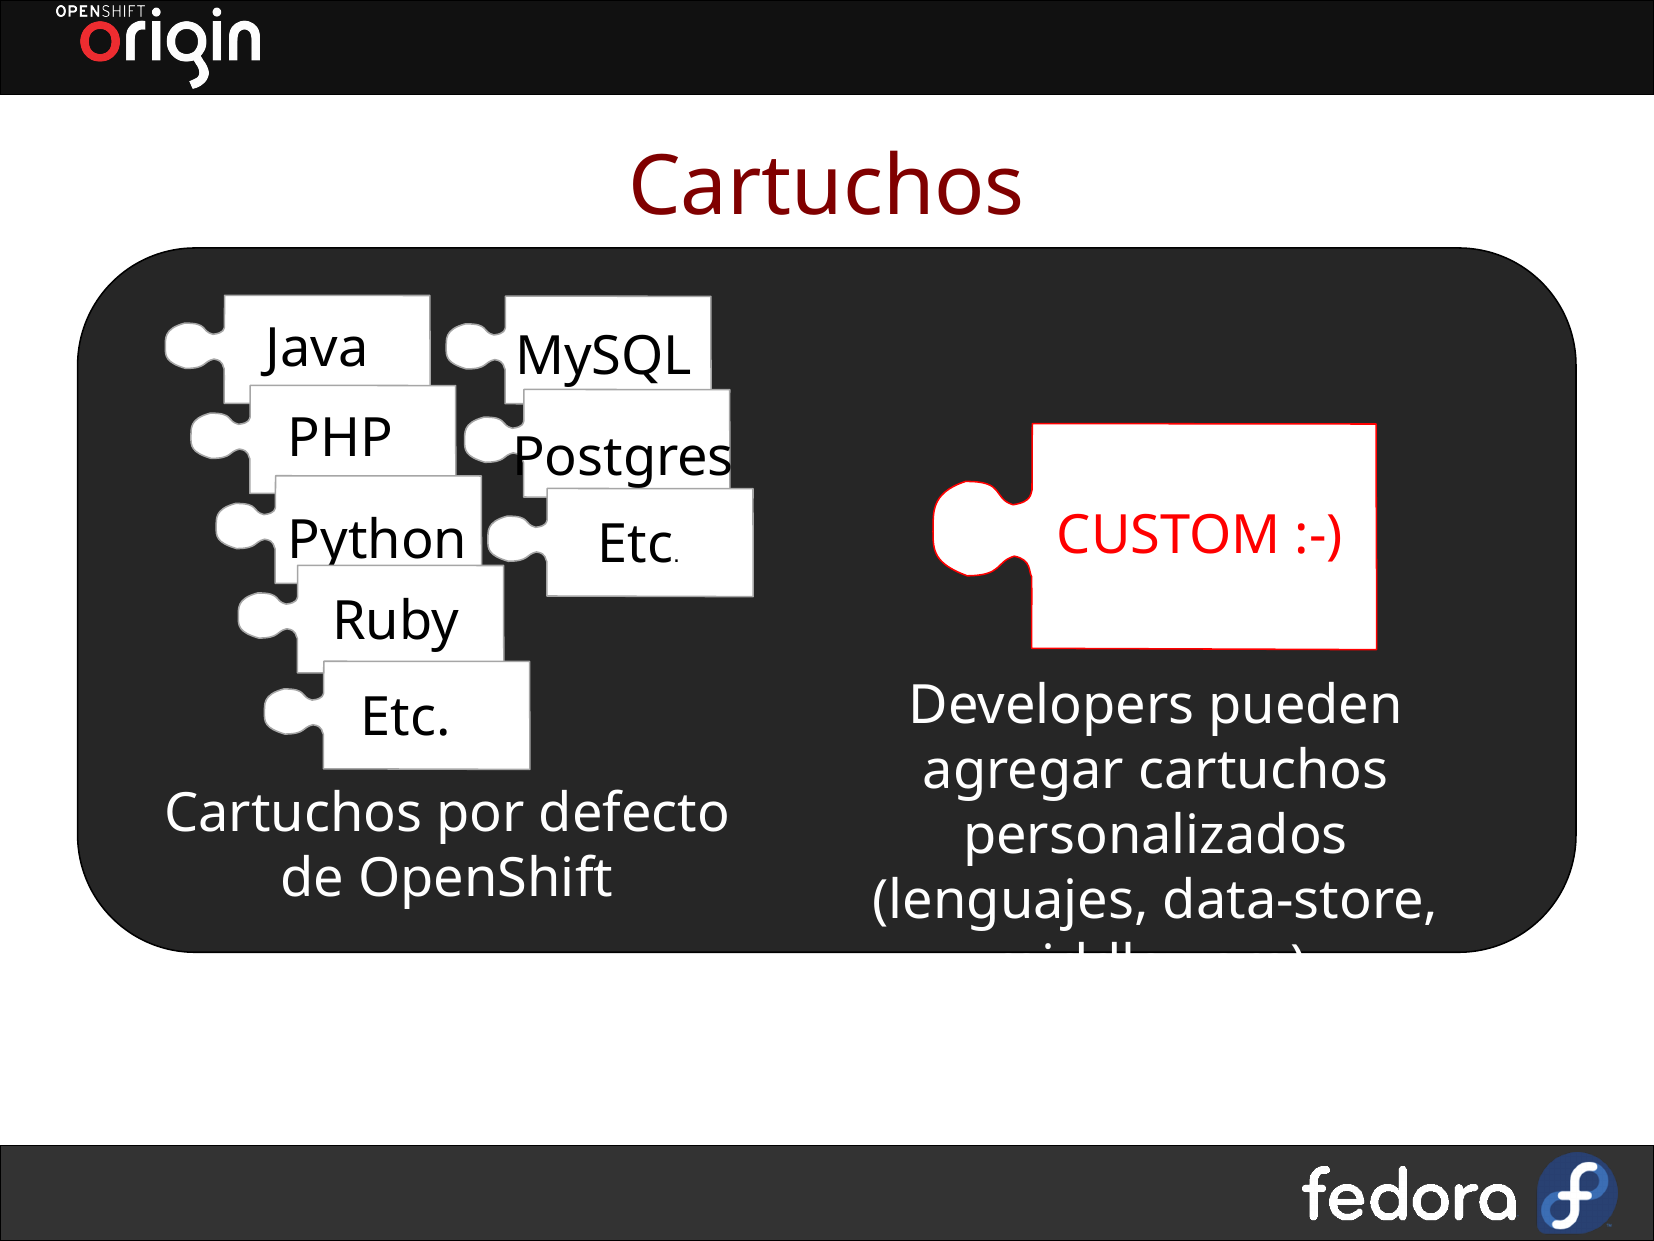

# Cartuchos
Java
MySQL
PHP
Postgres
Python
Etc.
CUSTOM :-)
Ruby
Etc.
Developers pueden agregar cartuchos personalizados (lenguajes, data-store, middleware).
Cartuchos por defecto
de OpenShift